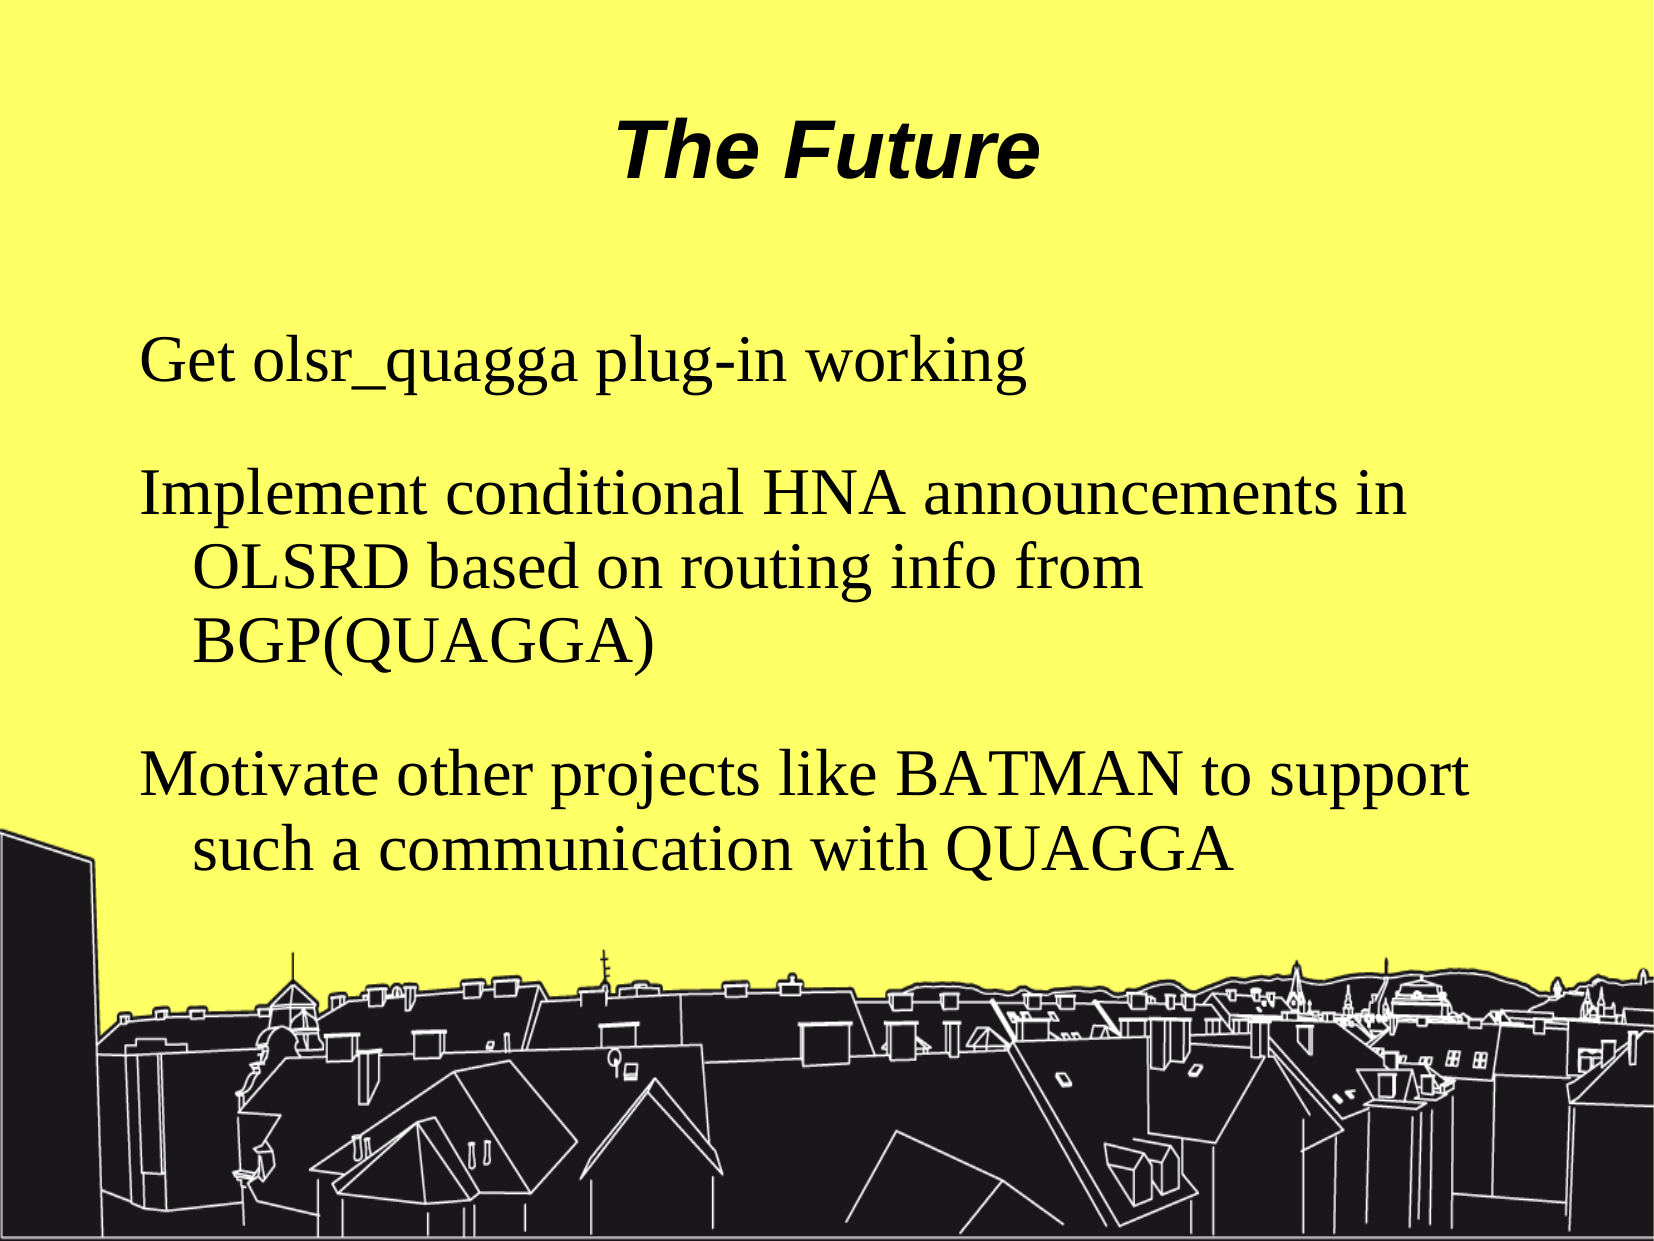

# The Future
Get olsr_quagga plug-in working
Implement conditional HNA announcements in OLSRD based on routing info from BGP(QUAGGA)
Motivate other projects like BATMAN to support such a communication with QUAGGA